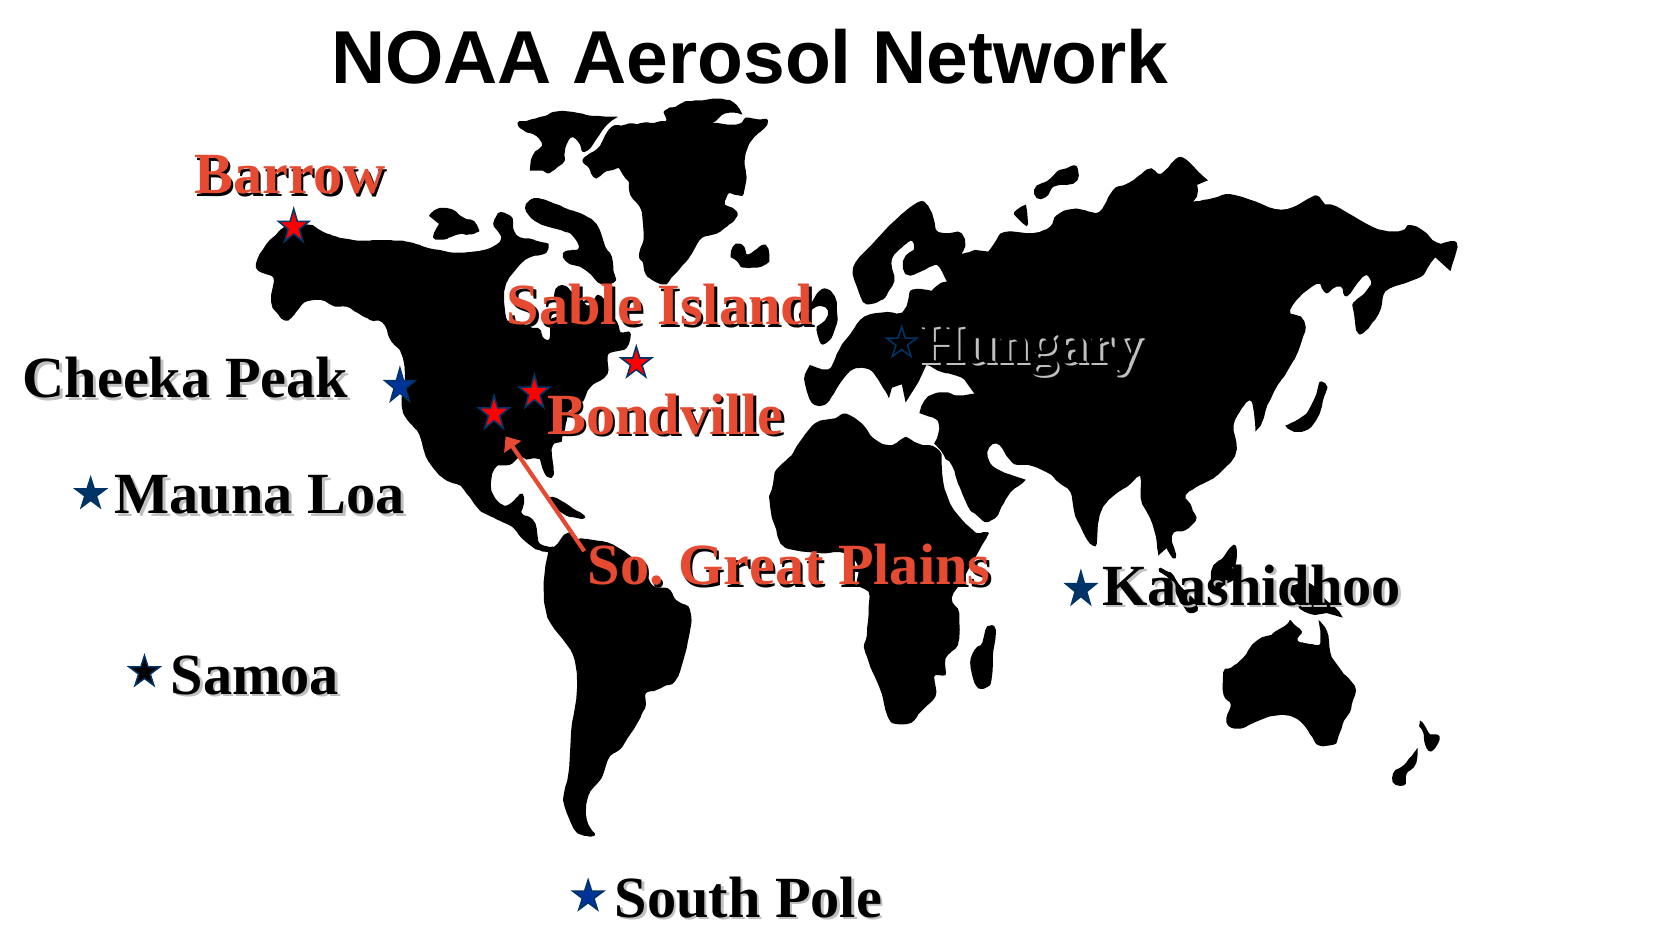

# NOAA Aerosol Network
Barrow
Sable Island
Hungary
Cheeka Peak
Bondville
Mauna Loa
So. Great Plains
Kaashidhoo
Samoa
South Pole